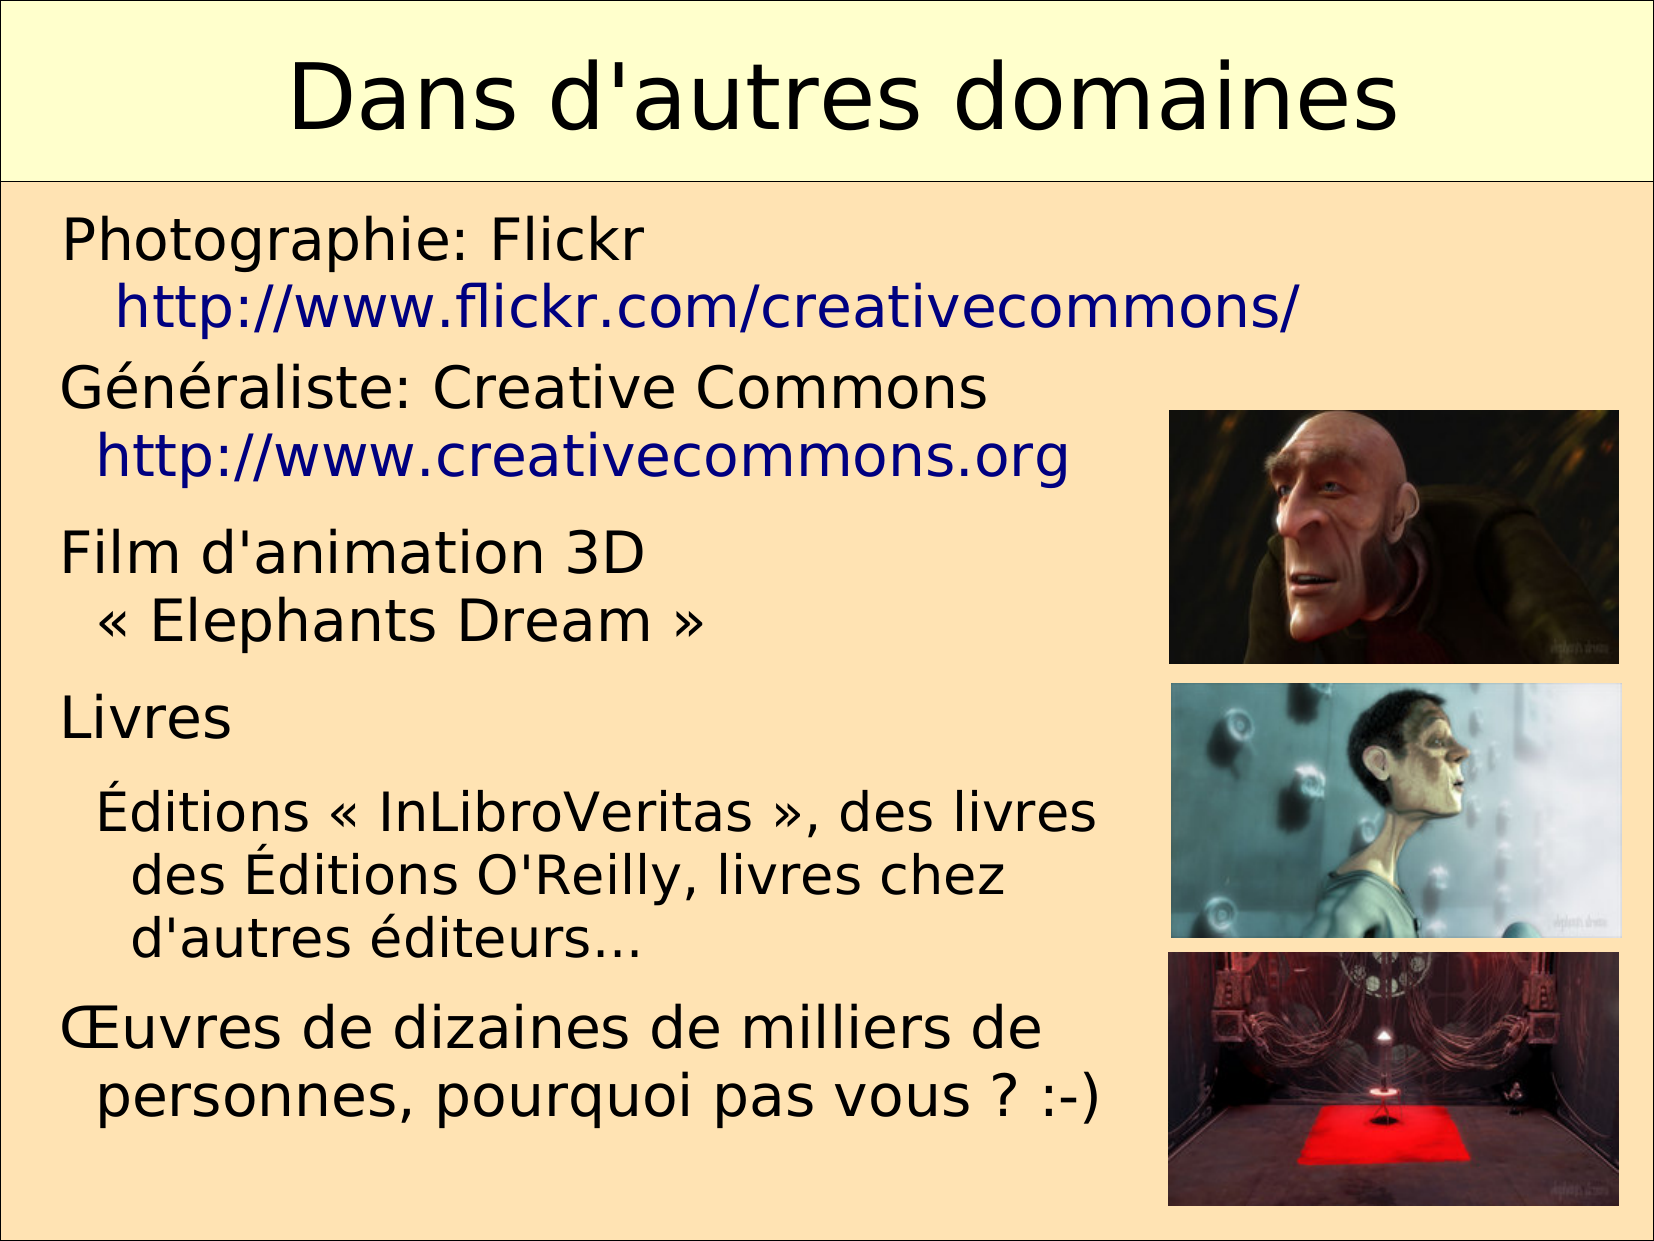

# Dans d'autres domaines
Photographie: Flickr http://www.flickr.com/creativecommons/
Généraliste: Creative Commons http://www.creativecommons.org
Film d'animation 3D
« Elephants Dream »
Livres
Éditions « InLibroVeritas », des livres des Éditions O'Reilly, livres chez d'autres éditeurs...
Œuvres de dizaines de milliers de personnes, pourquoi pas vous ? :-)